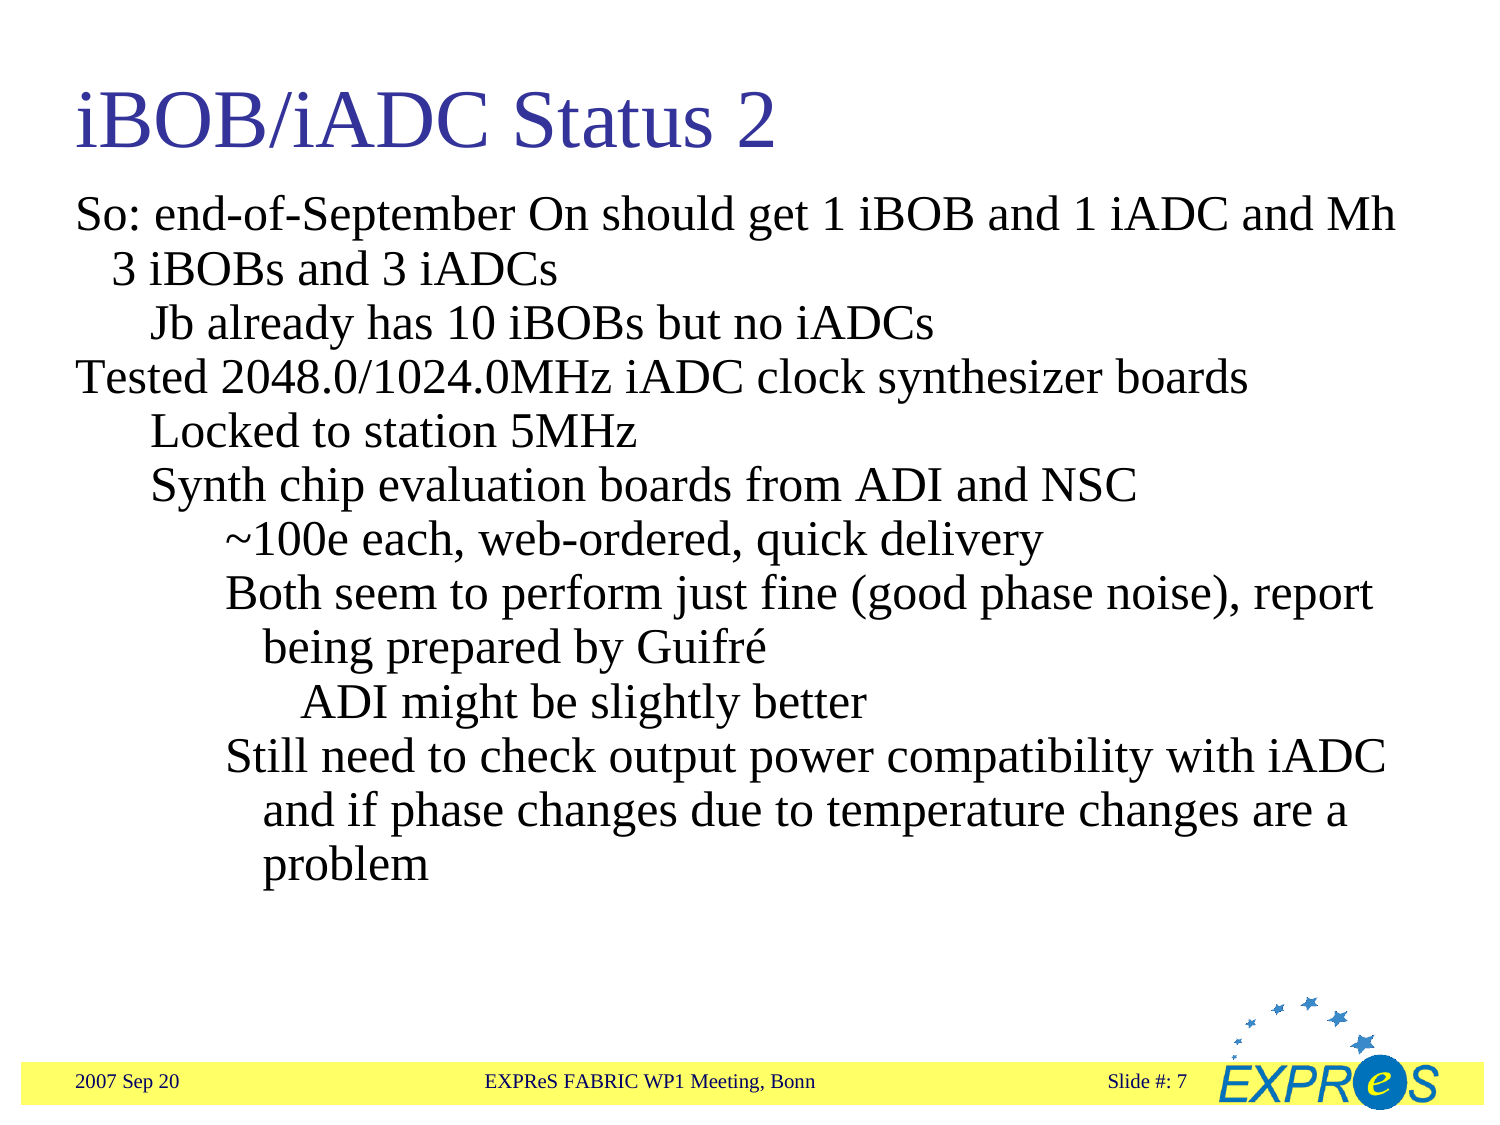

# iBOB/iADC Status 2
So: end-of-September On should get 1 iBOB and 1 iADC and Mh 3 iBOBs and 3 iADCs
Jb already has 10 iBOBs but no iADCs
Tested 2048.0/1024.0MHz iADC clock synthesizer boards
Locked to station 5MHz
Synth chip evaluation boards from ADI and NSC
~100e each, web-ordered, quick delivery
Both seem to perform just fine (good phase noise), report being prepared by Guifré
ADI might be slightly better
Still need to check output power compatibility with iADC and if phase changes due to temperature changes are a problem